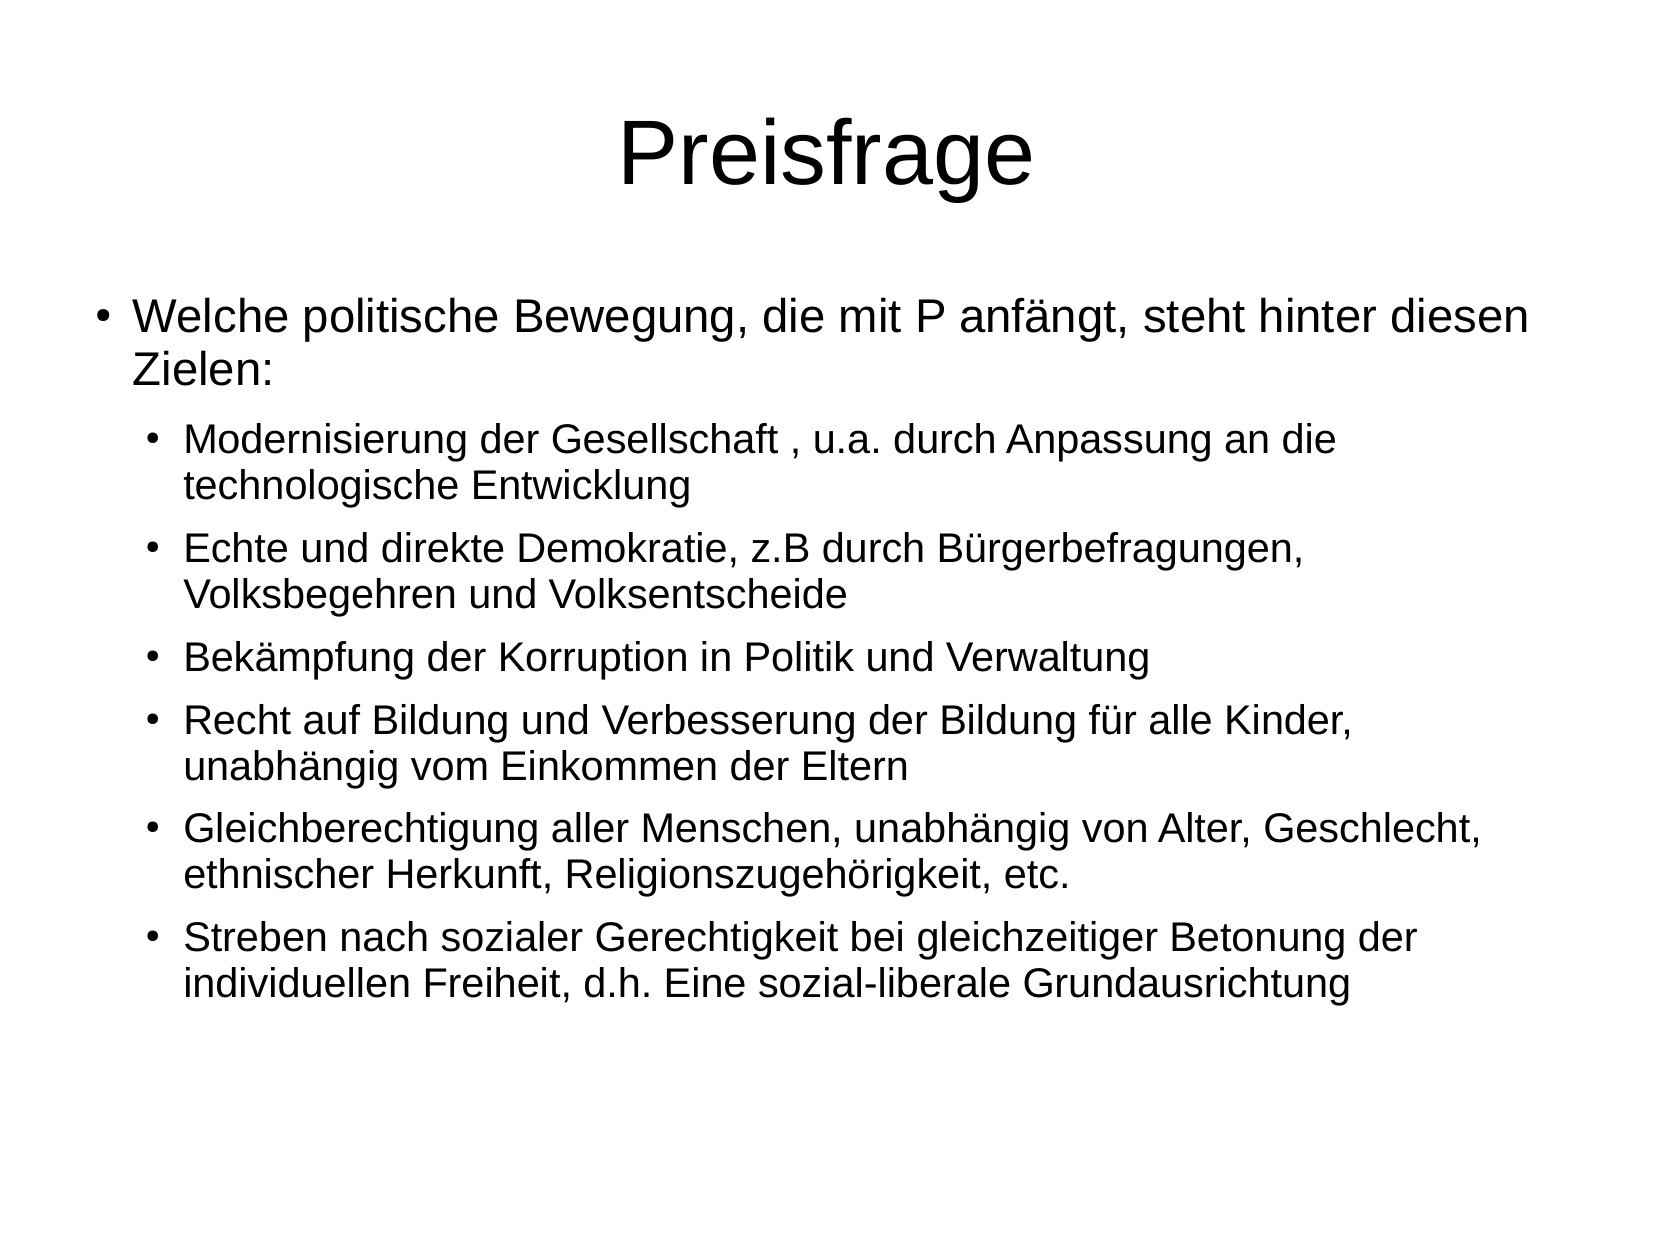

# Preisfrage
Welche politische Bewegung, die mit P anfängt, steht hinter diesen Zielen:
Modernisierung der Gesellschaft , u.a. durch Anpassung an die technologische Entwicklung
Echte und direkte Demokratie, z.B durch Bürgerbefragungen, Volksbegehren und Volksentscheide
Bekämpfung der Korruption in Politik und Verwaltung
Recht auf Bildung und Verbesserung der Bildung für alle Kinder, unabhängig vom Einkommen der Eltern
Gleichberechtigung aller Menschen, unabhängig von Alter, Geschlecht, ethnischer Herkunft, Religionszugehörigkeit, etc.
Streben nach sozialer Gerechtigkeit bei gleichzeitiger Betonung der individuellen Freiheit, d.h. Eine sozial-liberale Grundausrichtung